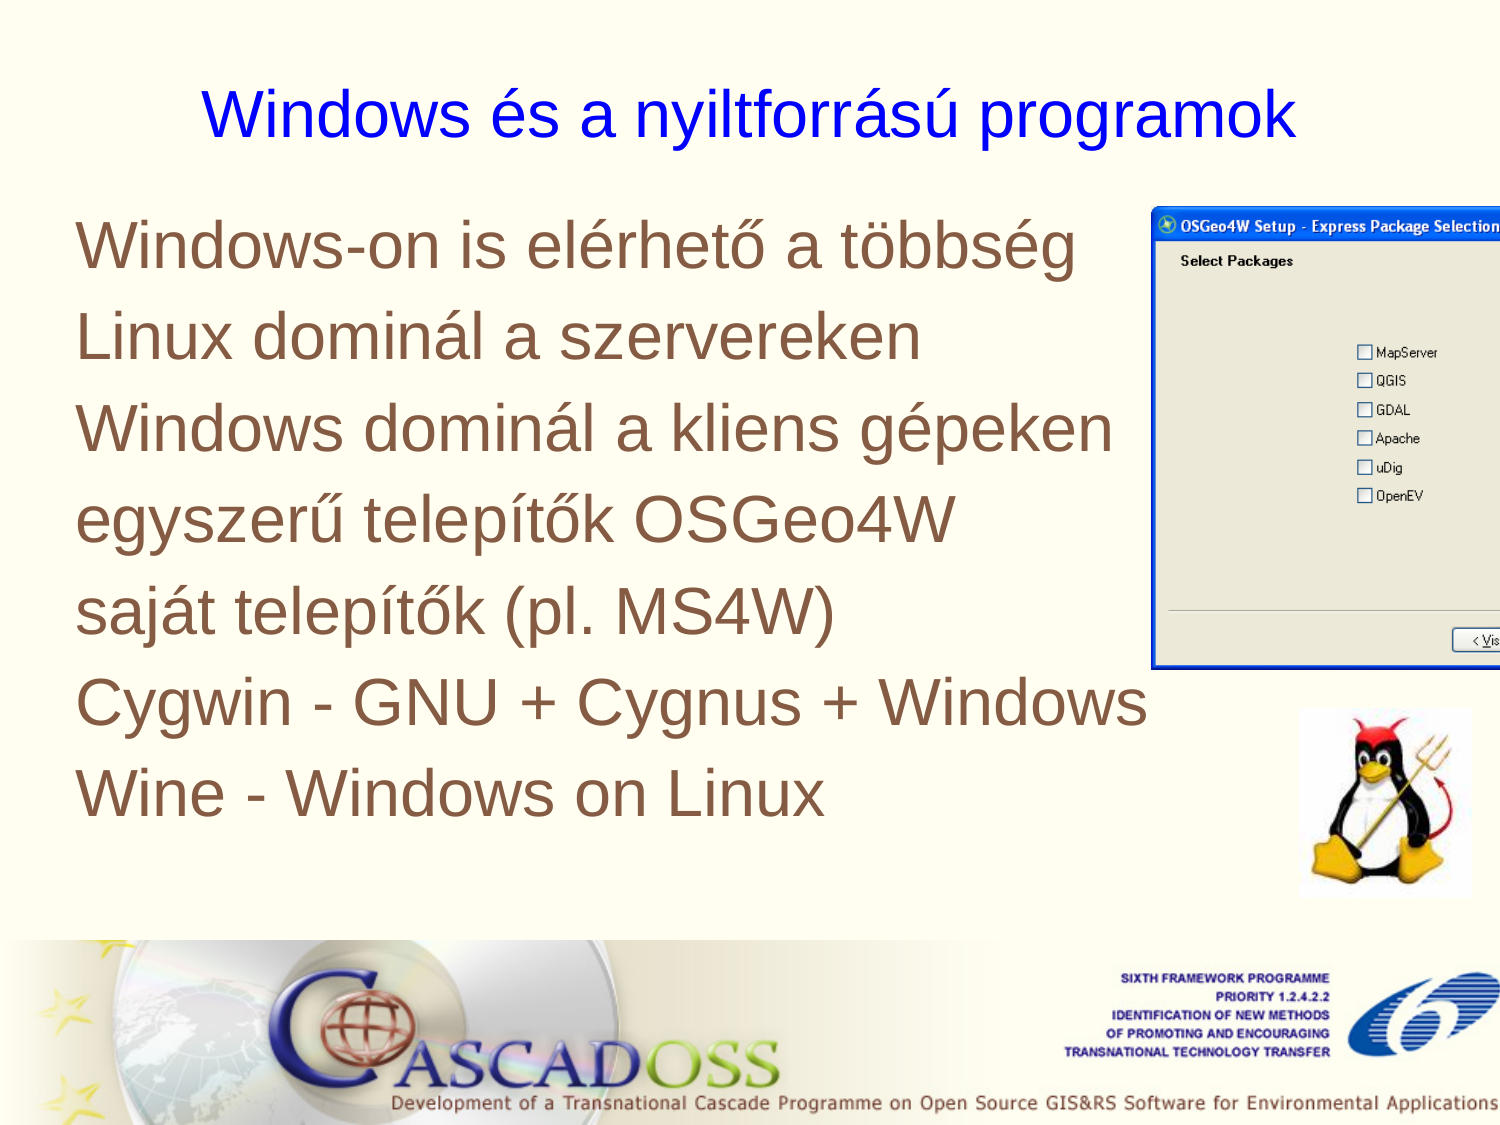

# Windows és a nyiltforrású programok
Windows-on is elérhető a többség
Linux dominál a szervereken
Windows dominál a kliens gépeken
egyszerű telepítők OSGeo4W
saját telepítők (pl. MS4W)
Cygwin - GNU + Cygnus + Windows
Wine - Windows on Linux